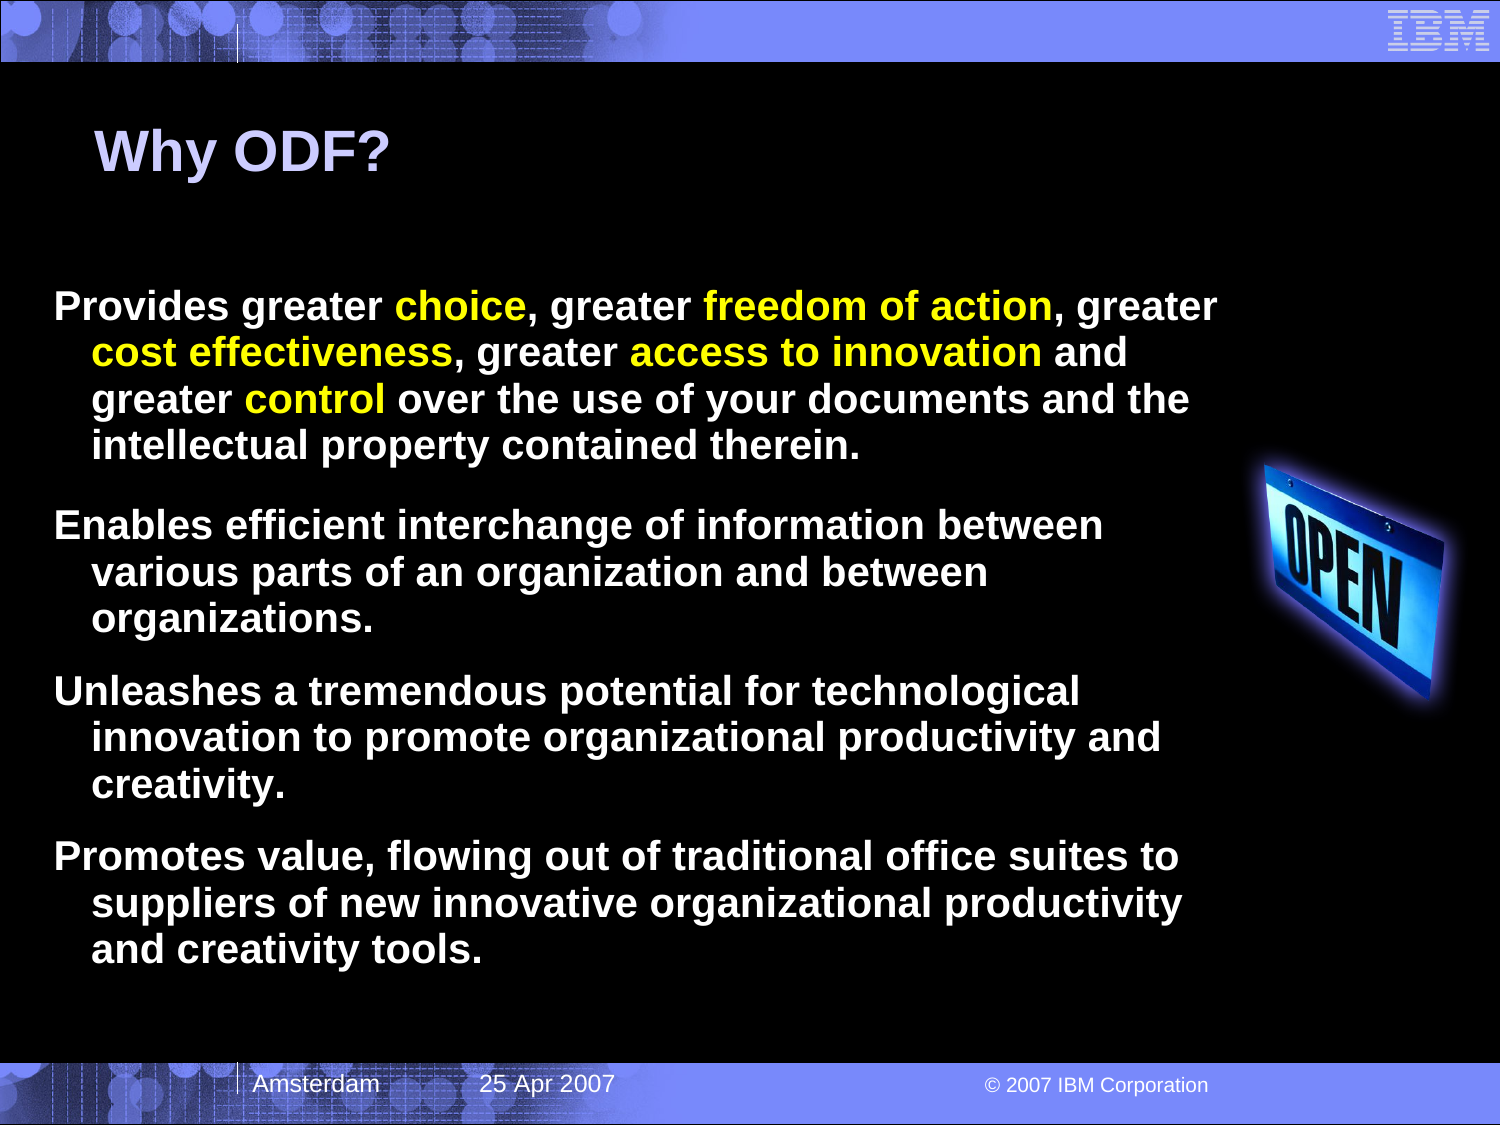

# Why ODF?
Provides greater choice, greater freedom of action, greater cost effectiveness, greater access to innovation and greater control over the use of your documents and the intellectual property contained therein.
Enables efficient interchange of information between various parts of an organization and between organizations.
Unleashes a tremendous potential for technological innovation to promote organizational productivity and creativity.
Promotes value, flowing out of traditional office suites to suppliers of new innovative organizational productivity and creativity tools.